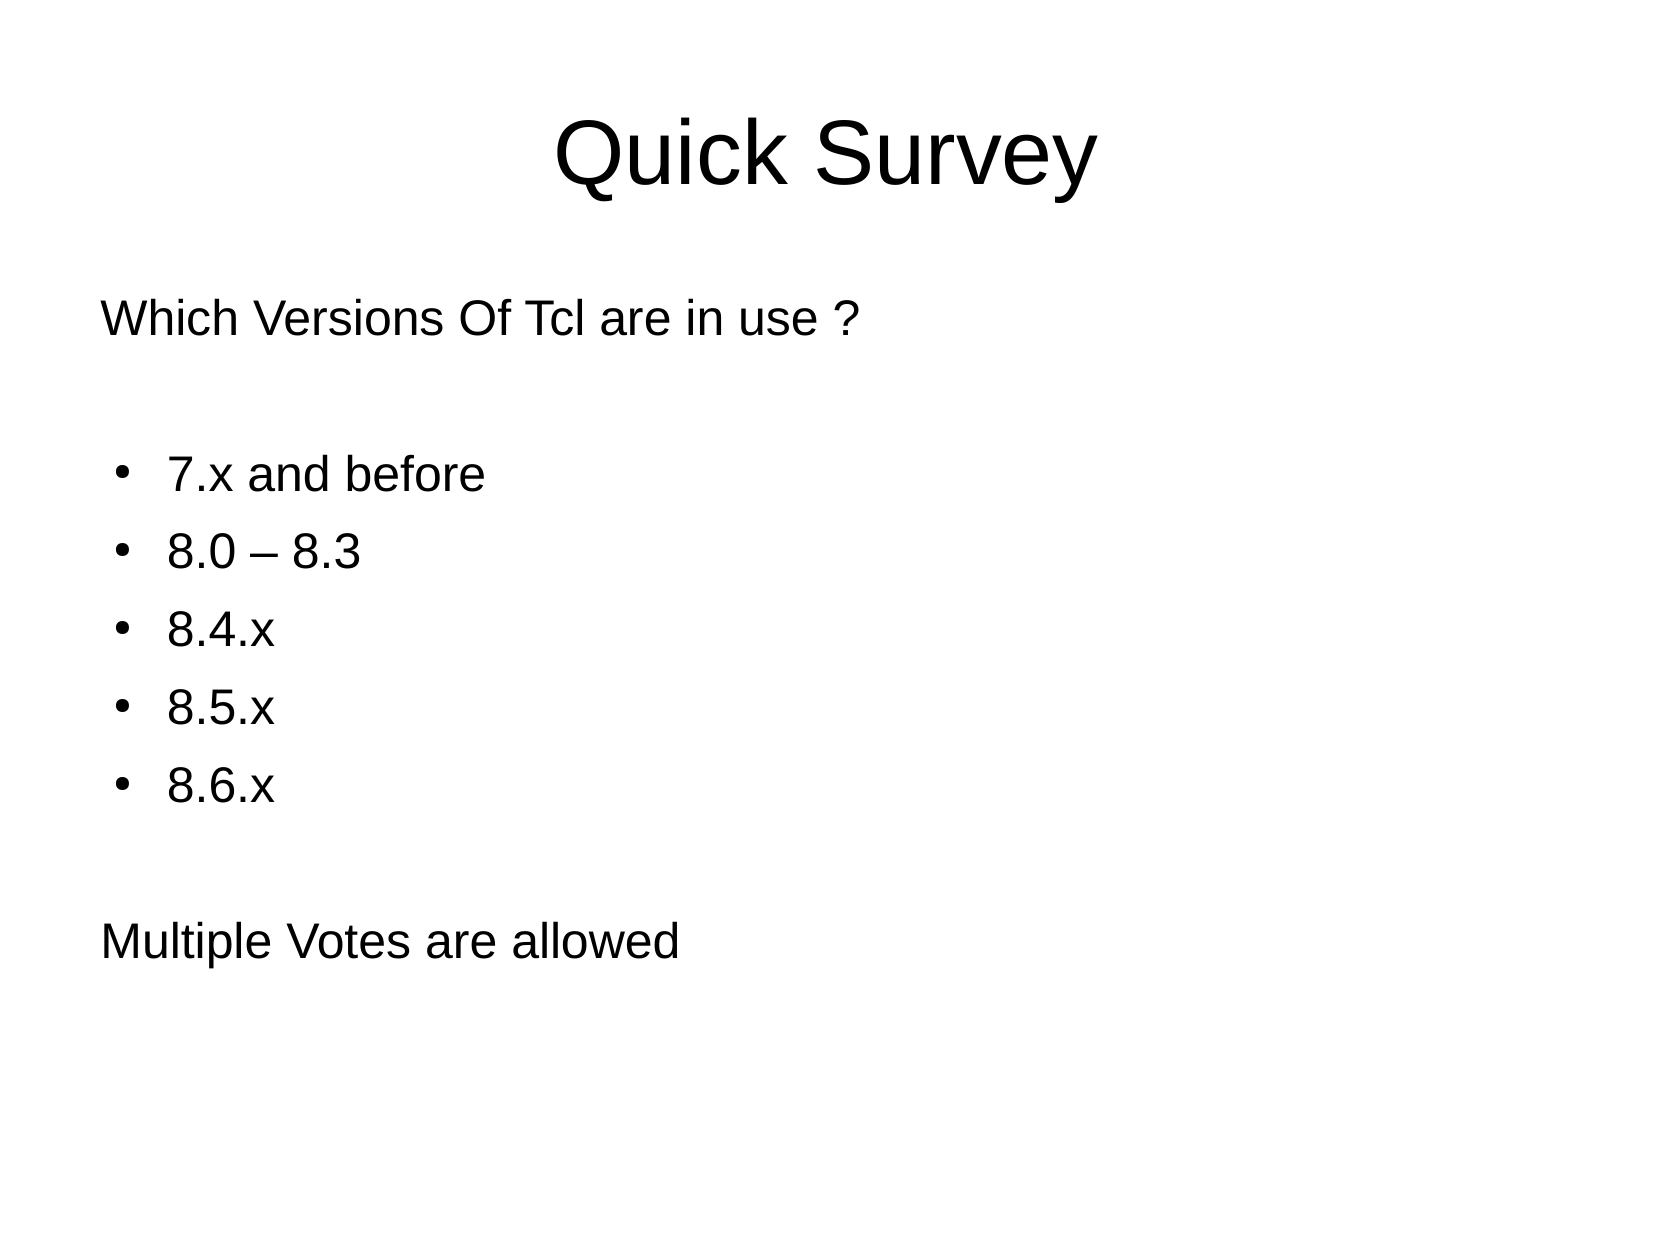

# Quick Survey
Which Versions Of Tcl are in use ?
7.x and before
8.0 – 8.3
8.4.x
8.5.x
8.6.x
Multiple Votes are allowed